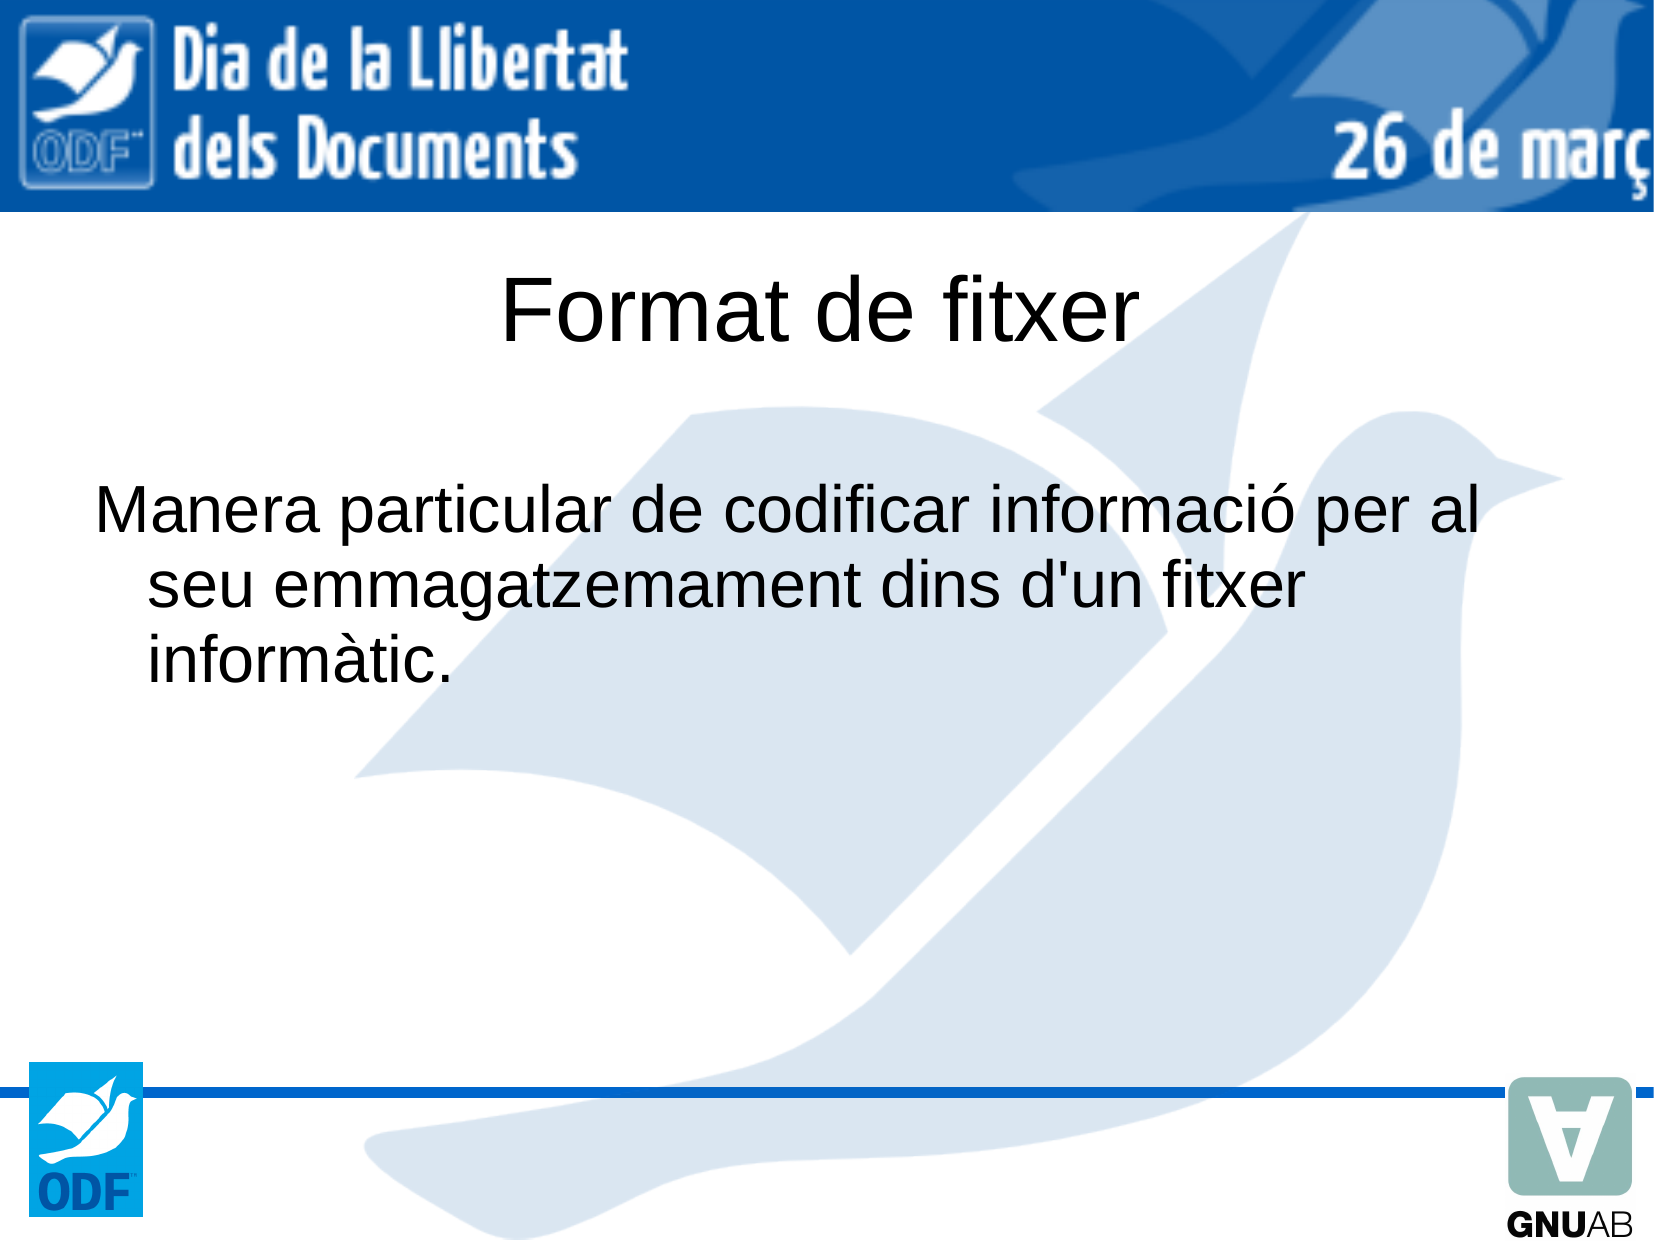

# Format de fitxer
Manera particular de codificar informació per al seu emmagatzemament dins d'un fitxer informàtic.